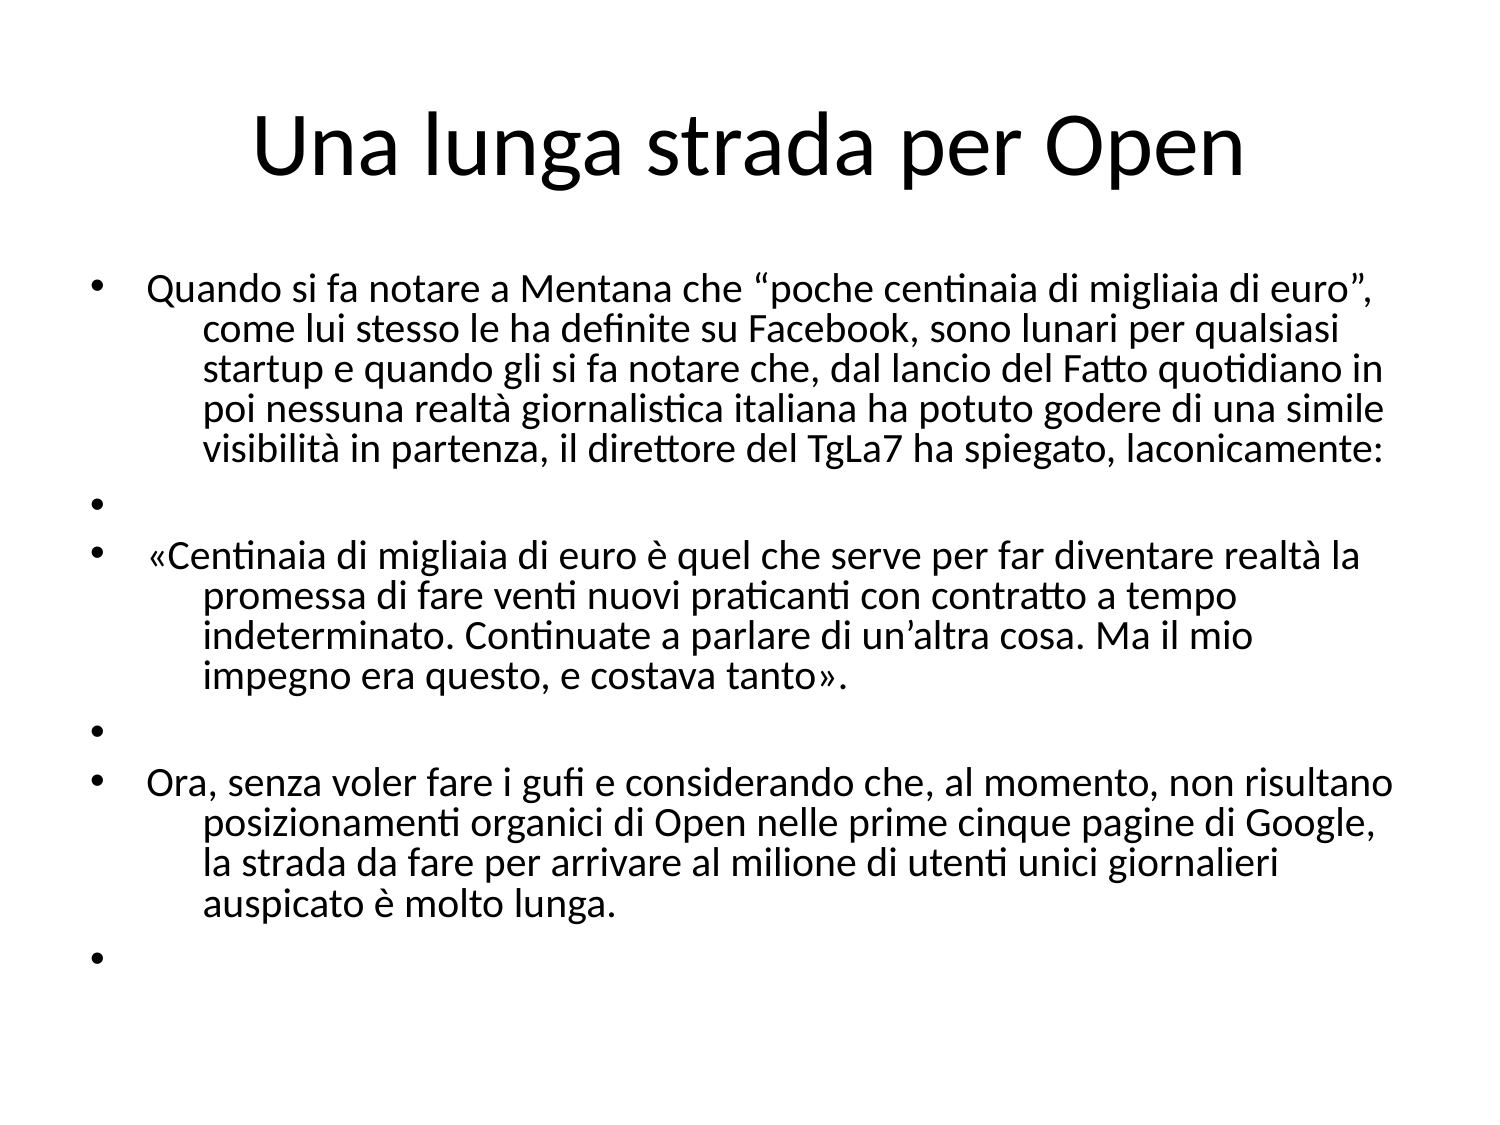

# Una lunga strada per Open
Quando si fa notare a Mentana che “poche centinaia di migliaia di euro”, come lui stesso le ha definite su Facebook, sono lunari per qualsiasi startup e quando gli si fa notare che, dal lancio del Fatto quotidiano in poi nessuna realtà giornalistica italiana ha potuto godere di una simile visibilità in partenza, il direttore del TgLa7 ha spiegato, laconicamente:
«Centinaia di migliaia di euro è quel che serve per far diventare realtà la promessa di fare venti nuovi praticanti con contratto a tempo indeterminato. Continuate a parlare di un’altra cosa. Ma il mio impegno era questo, e costava tanto».
Ora, senza voler fare i gufi e considerando che, al momento, non risultano posizionamenti organici di Open nelle prime cinque pagine di Google, la strada da fare per arrivare al milione di utenti unici giornalieri auspicato è molto lunga.